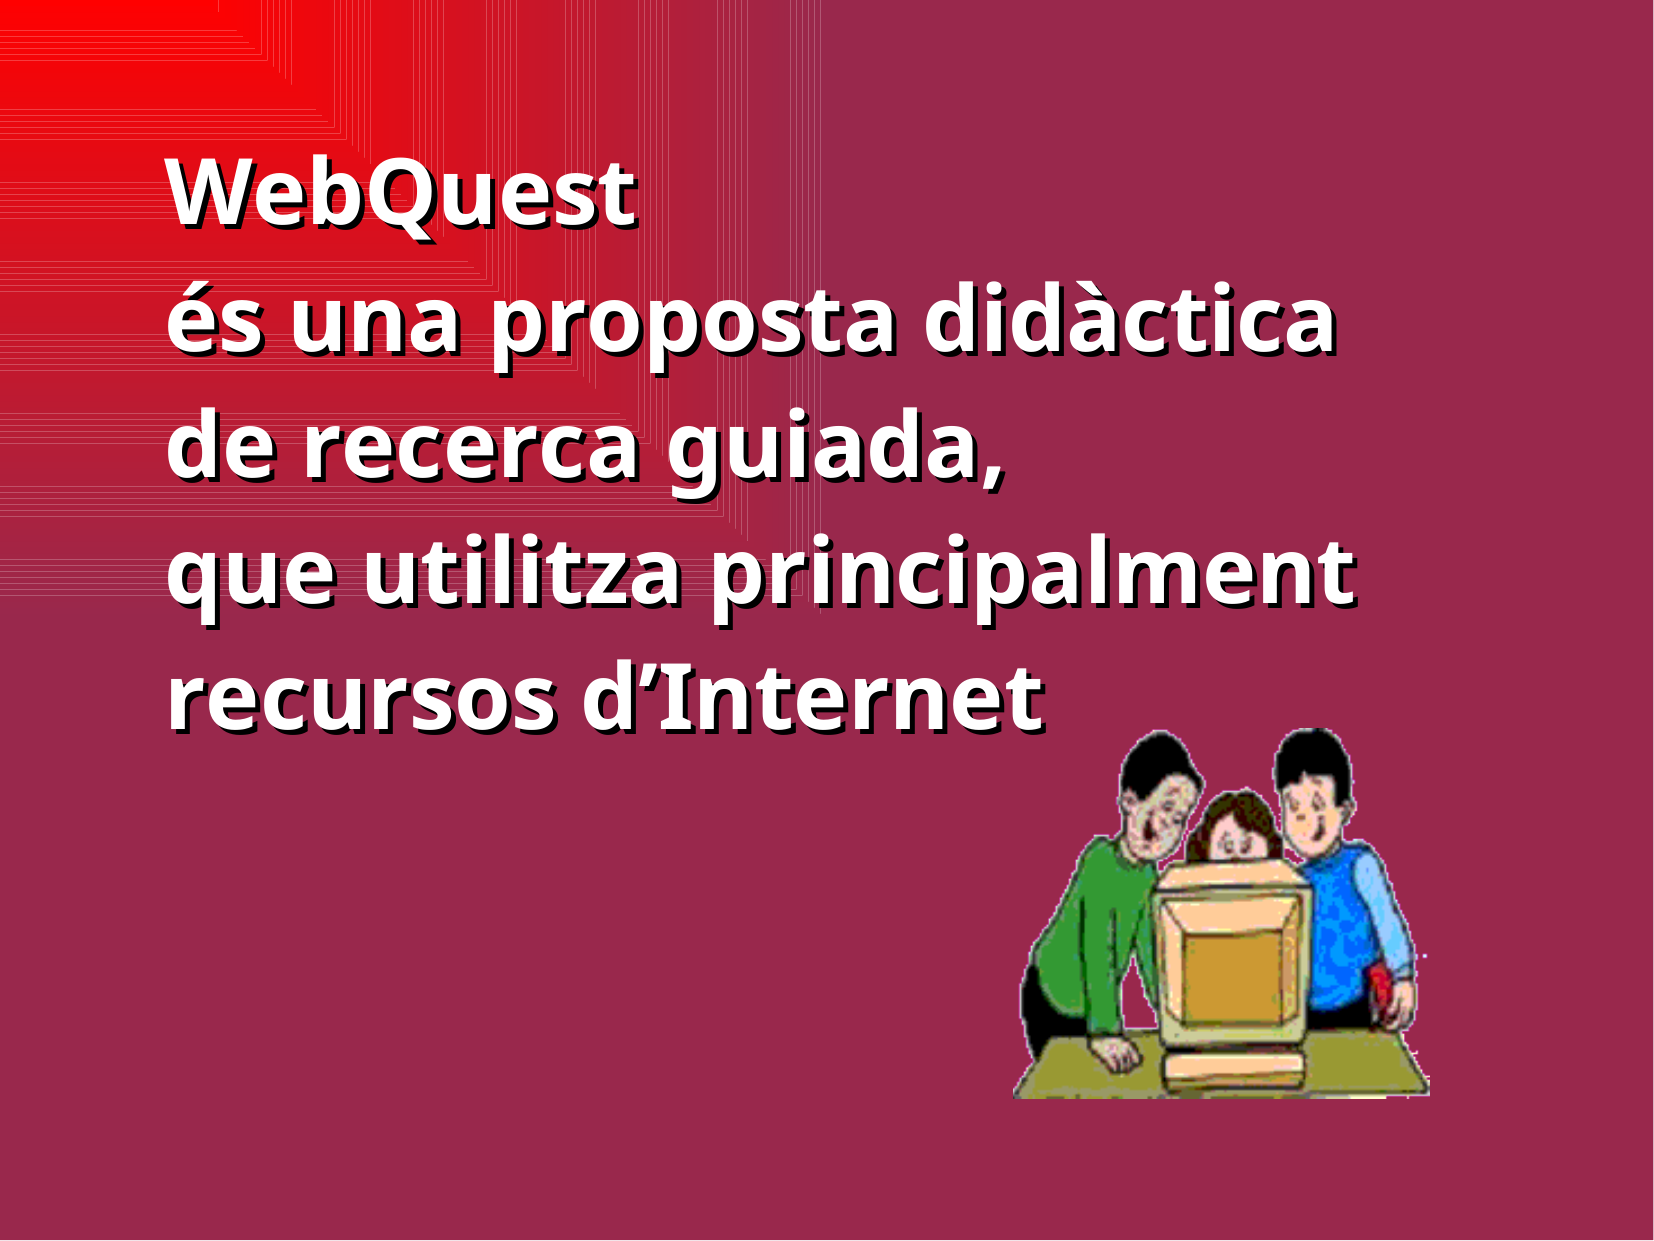

WebQuest
és una proposta didàctica
de recerca guiada,
que utilitza principalment
recursos d’Internet